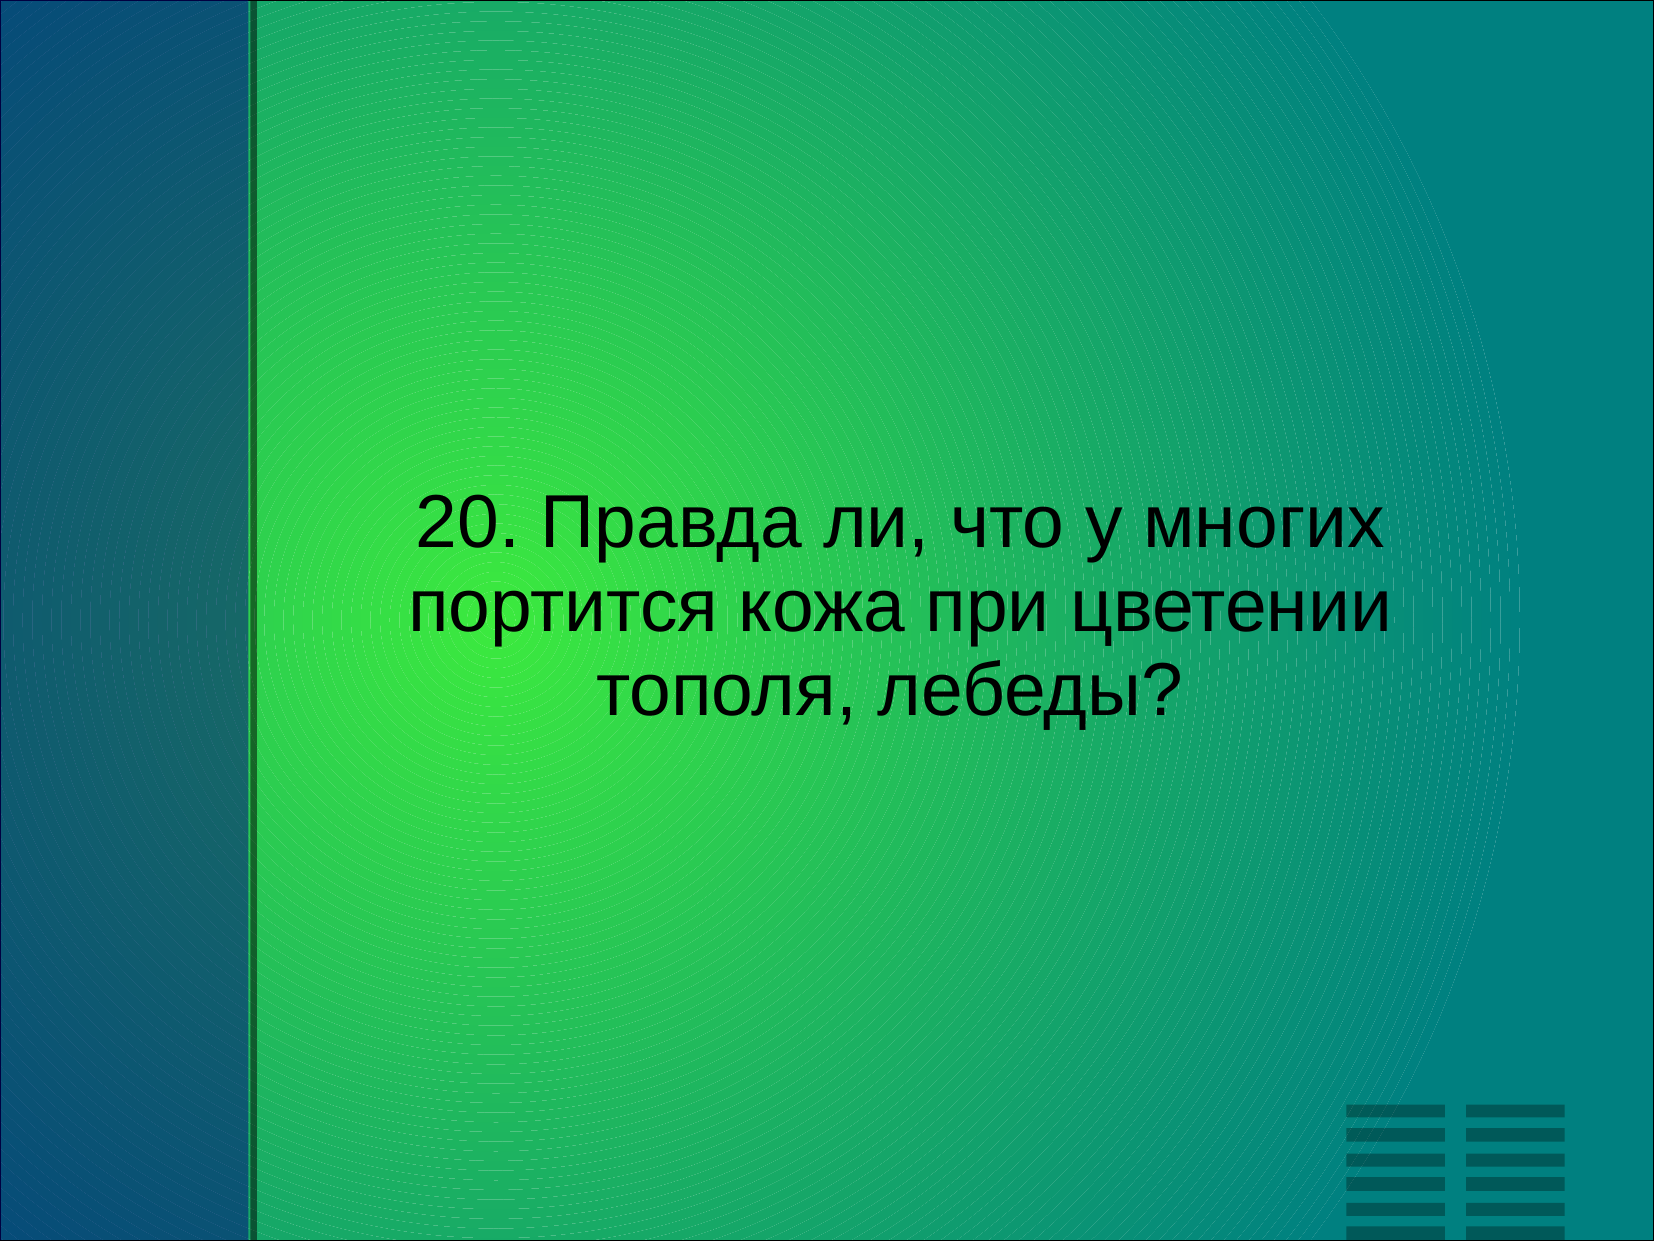

#
20. Правда ли, что у многих портится кожа при цветении тополя, лебеды?